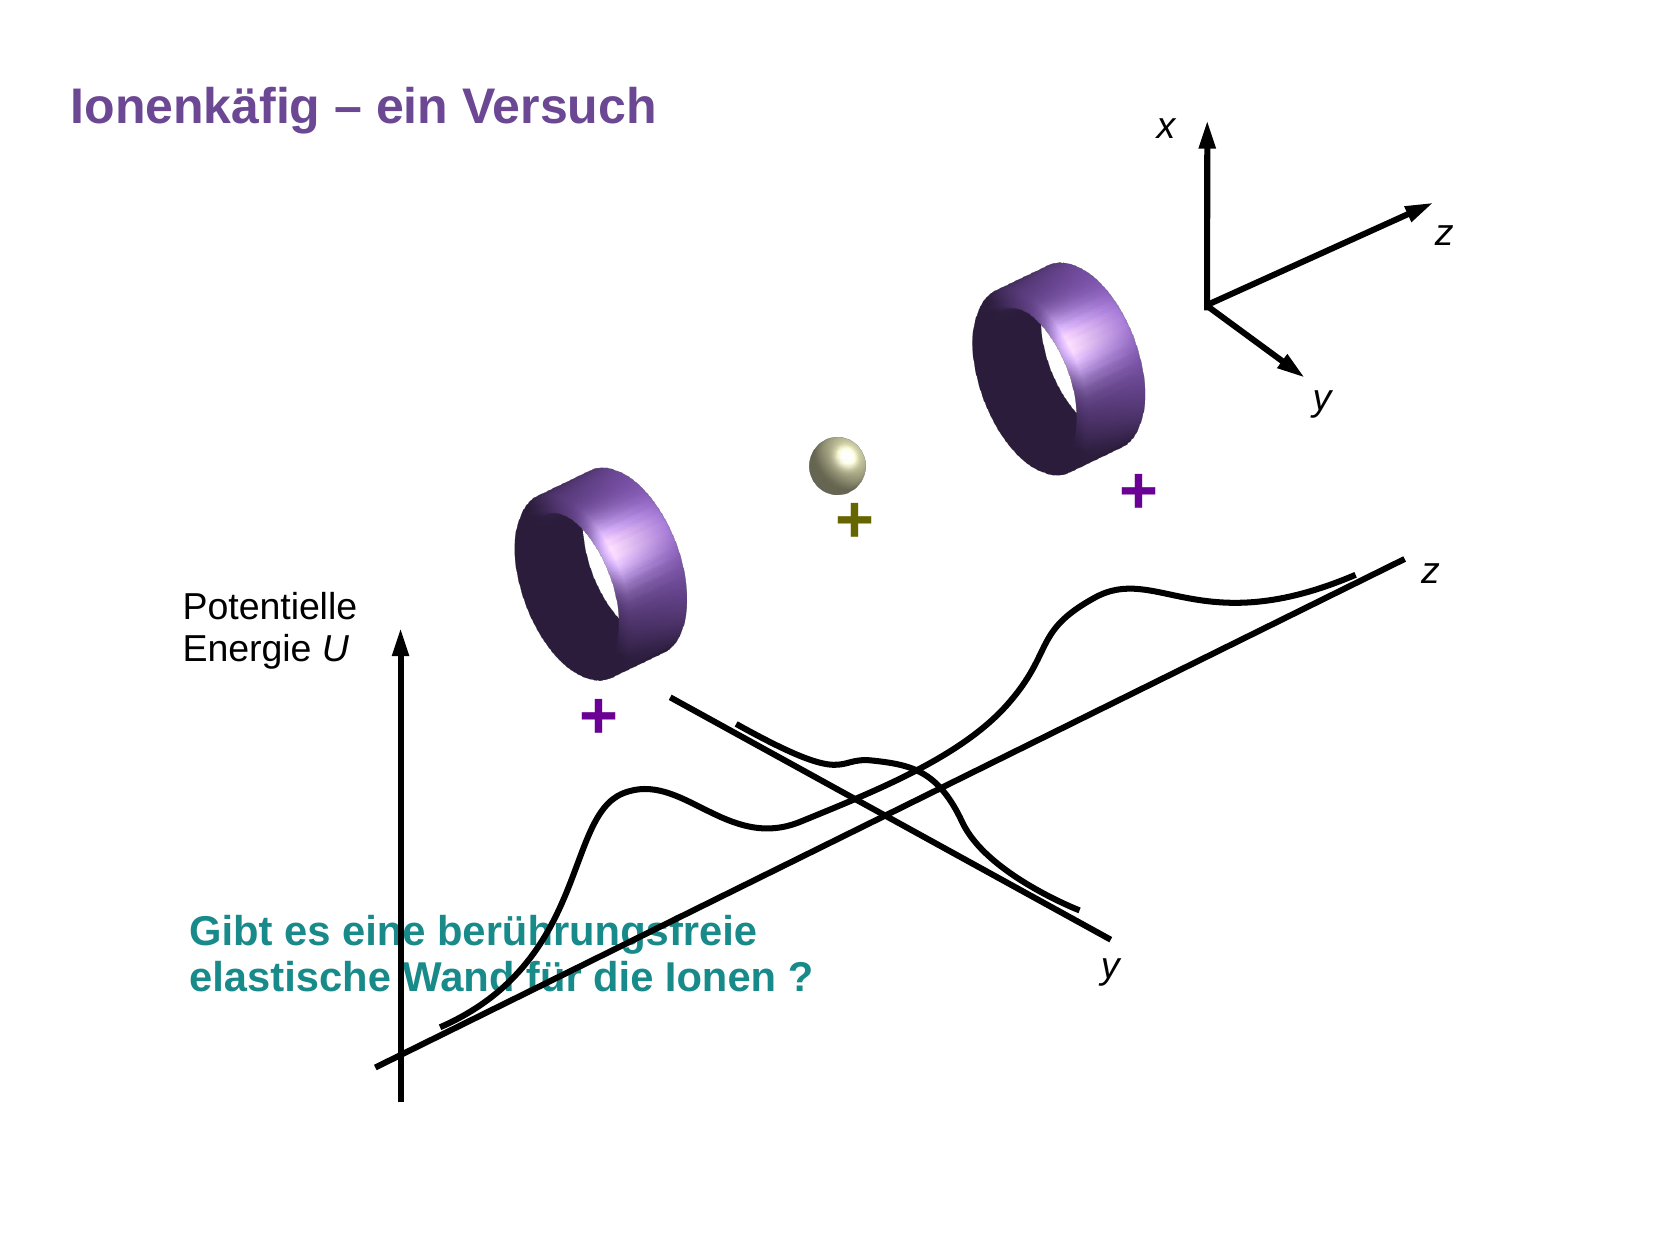

Ionenkäfig – ein Versuch
x
z
y
+
+
z
Potentielle
Energie U
y
+
Gibt es eine berührungsfreie
elastische Wand für die Ionen ?